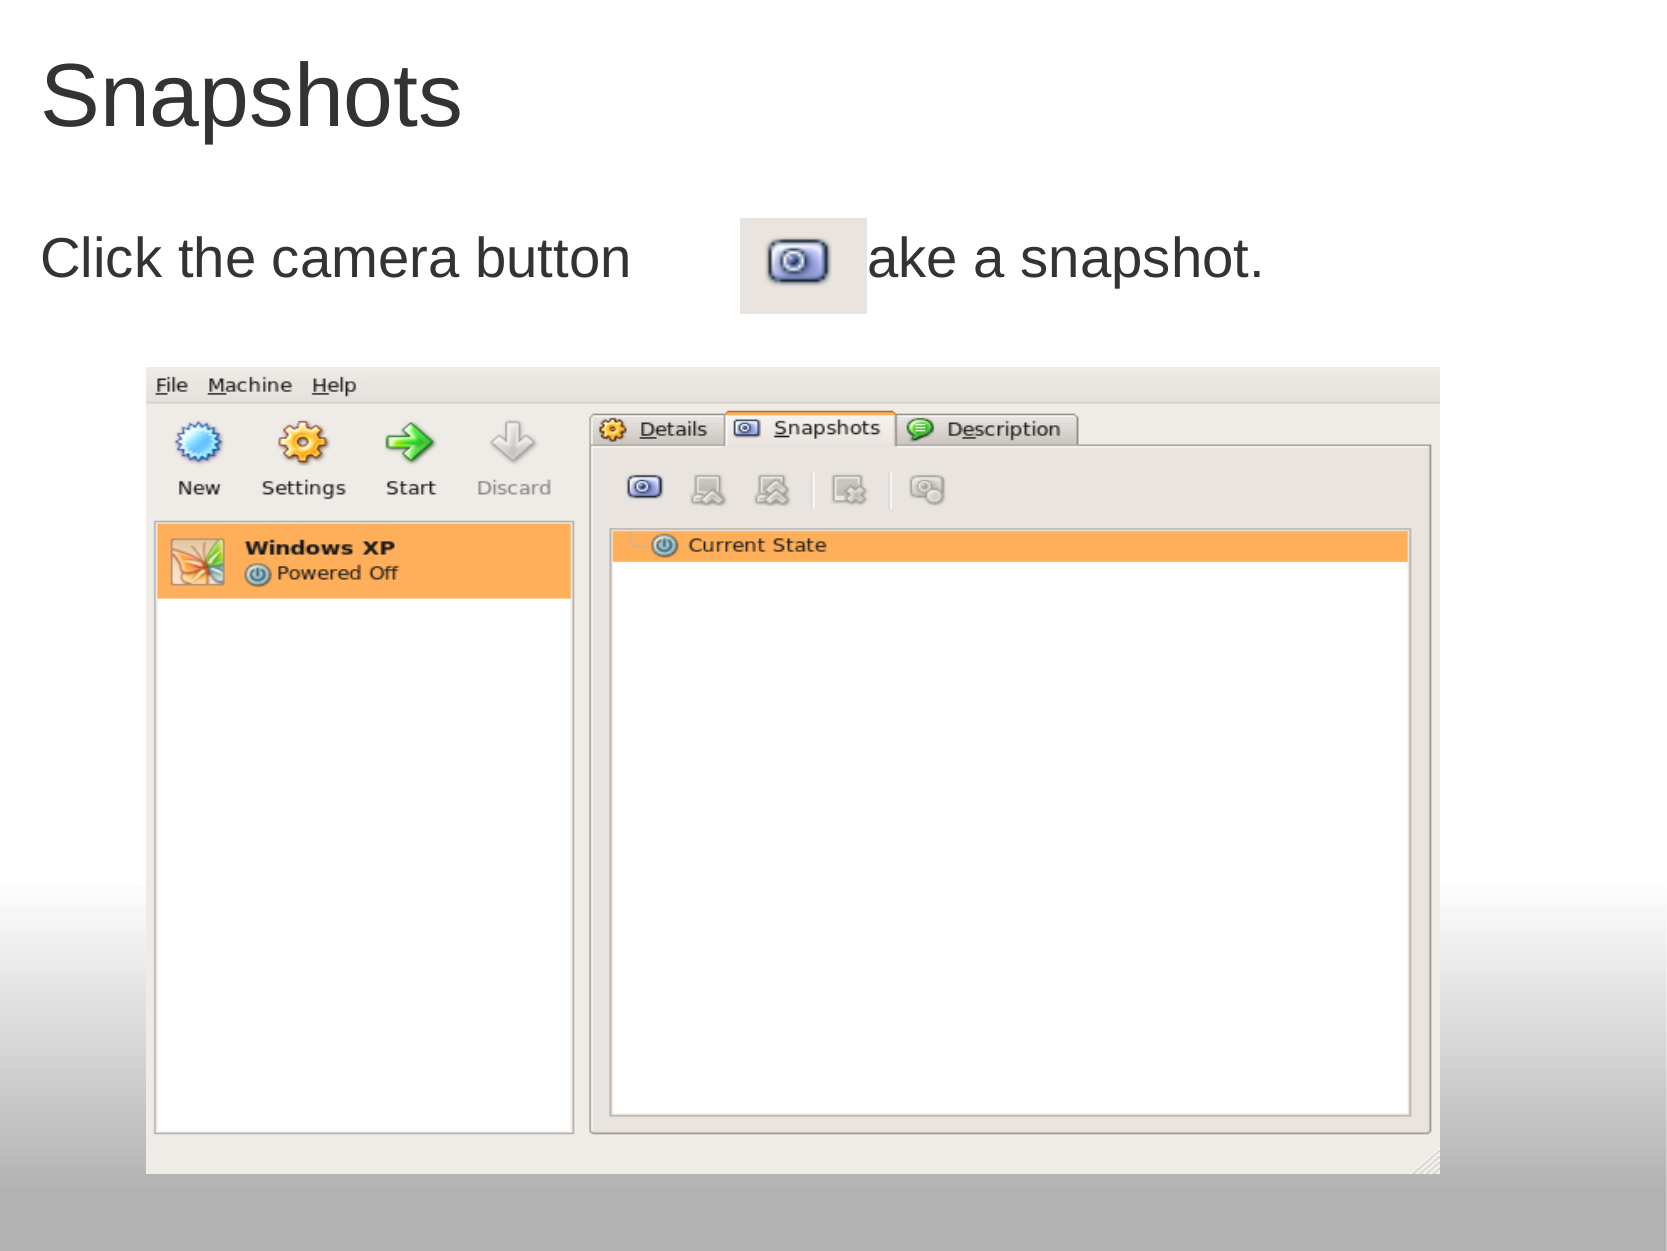

# Snapshots
Click the camera button          to take a snapshot.